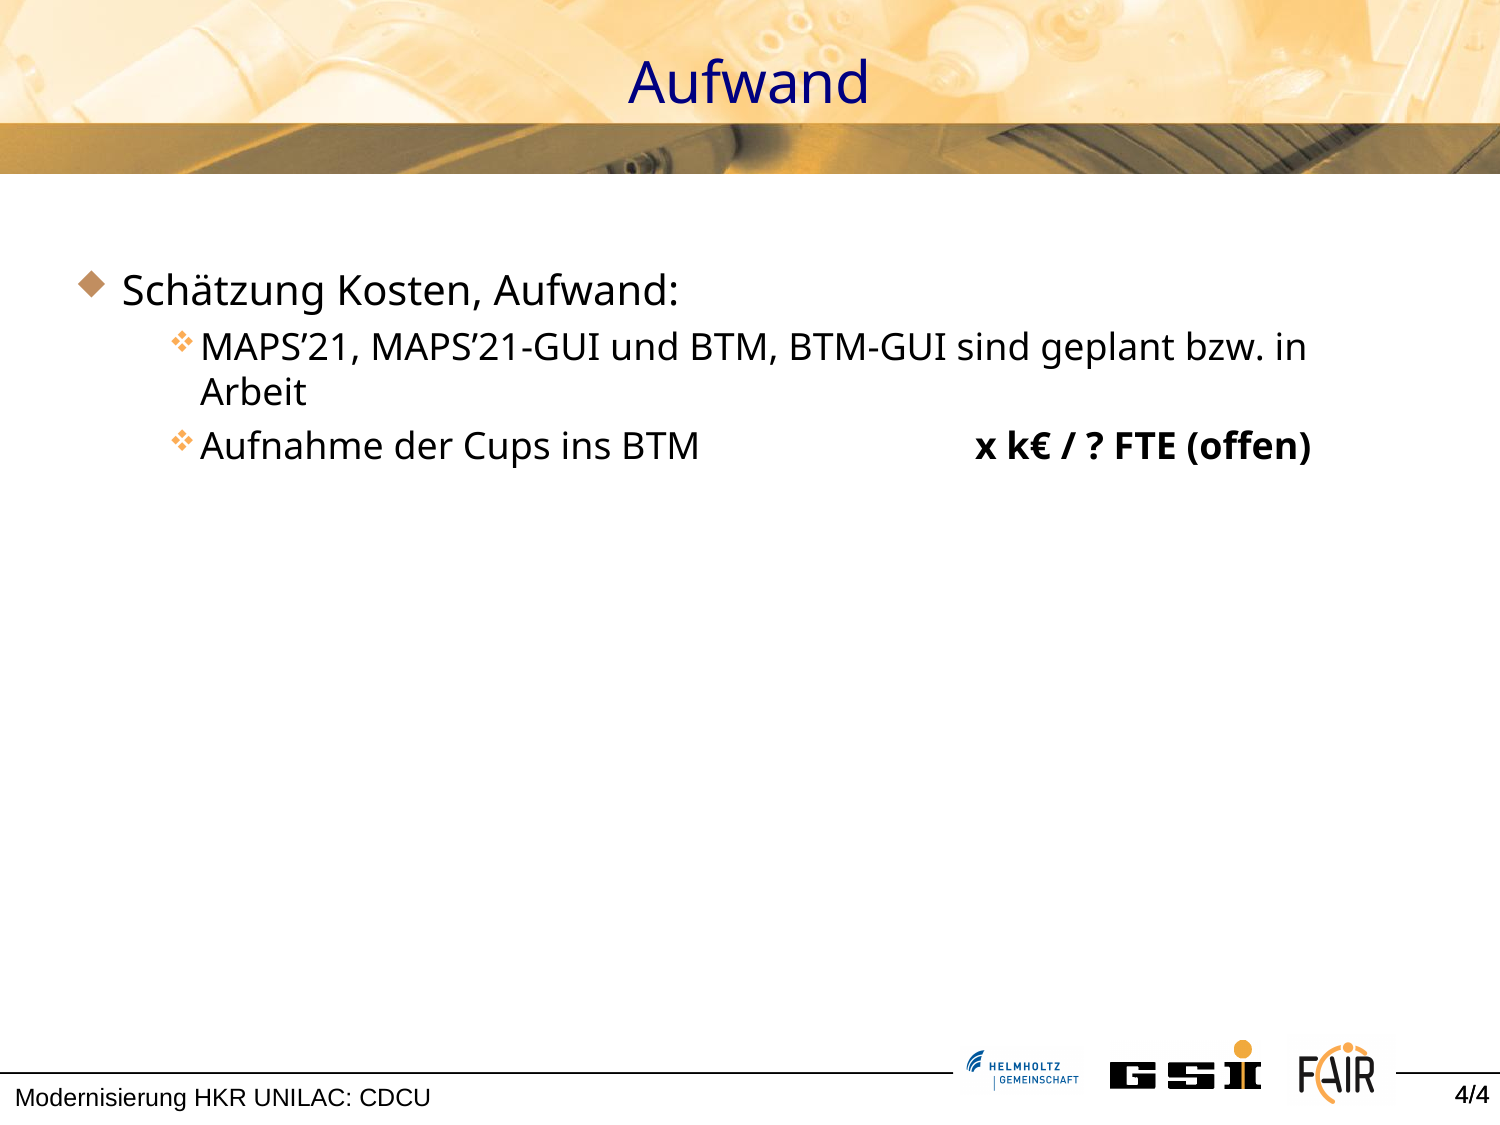

# Aufwand
Schätzung Kosten, Aufwand:
MAPS’21, MAPS’21-GUI und BTM, BTM-GUI sind geplant bzw. in Arbeit
Aufnahme der Cups ins BTM		x k€ / ? FTE (offen)
4